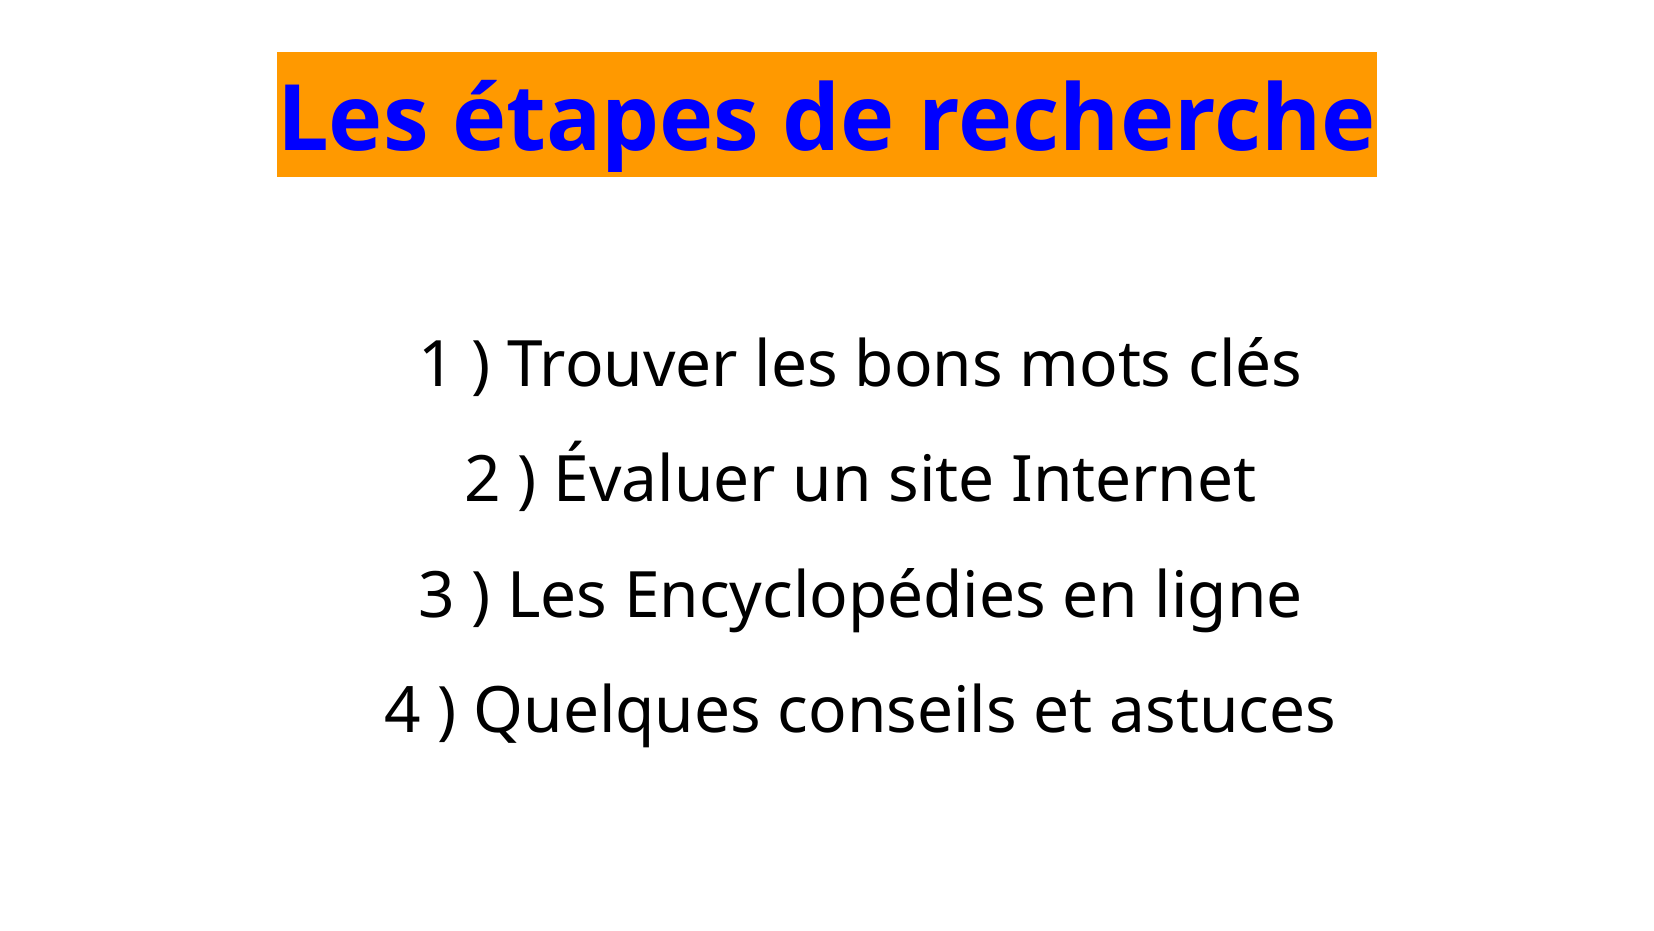

# Les étapes de recherche
1 ) Trouver les bons mots clés
2 ) Évaluer un site Internet
3 ) Les Encyclopédies en ligne
4 ) Quelques conseils et astuces